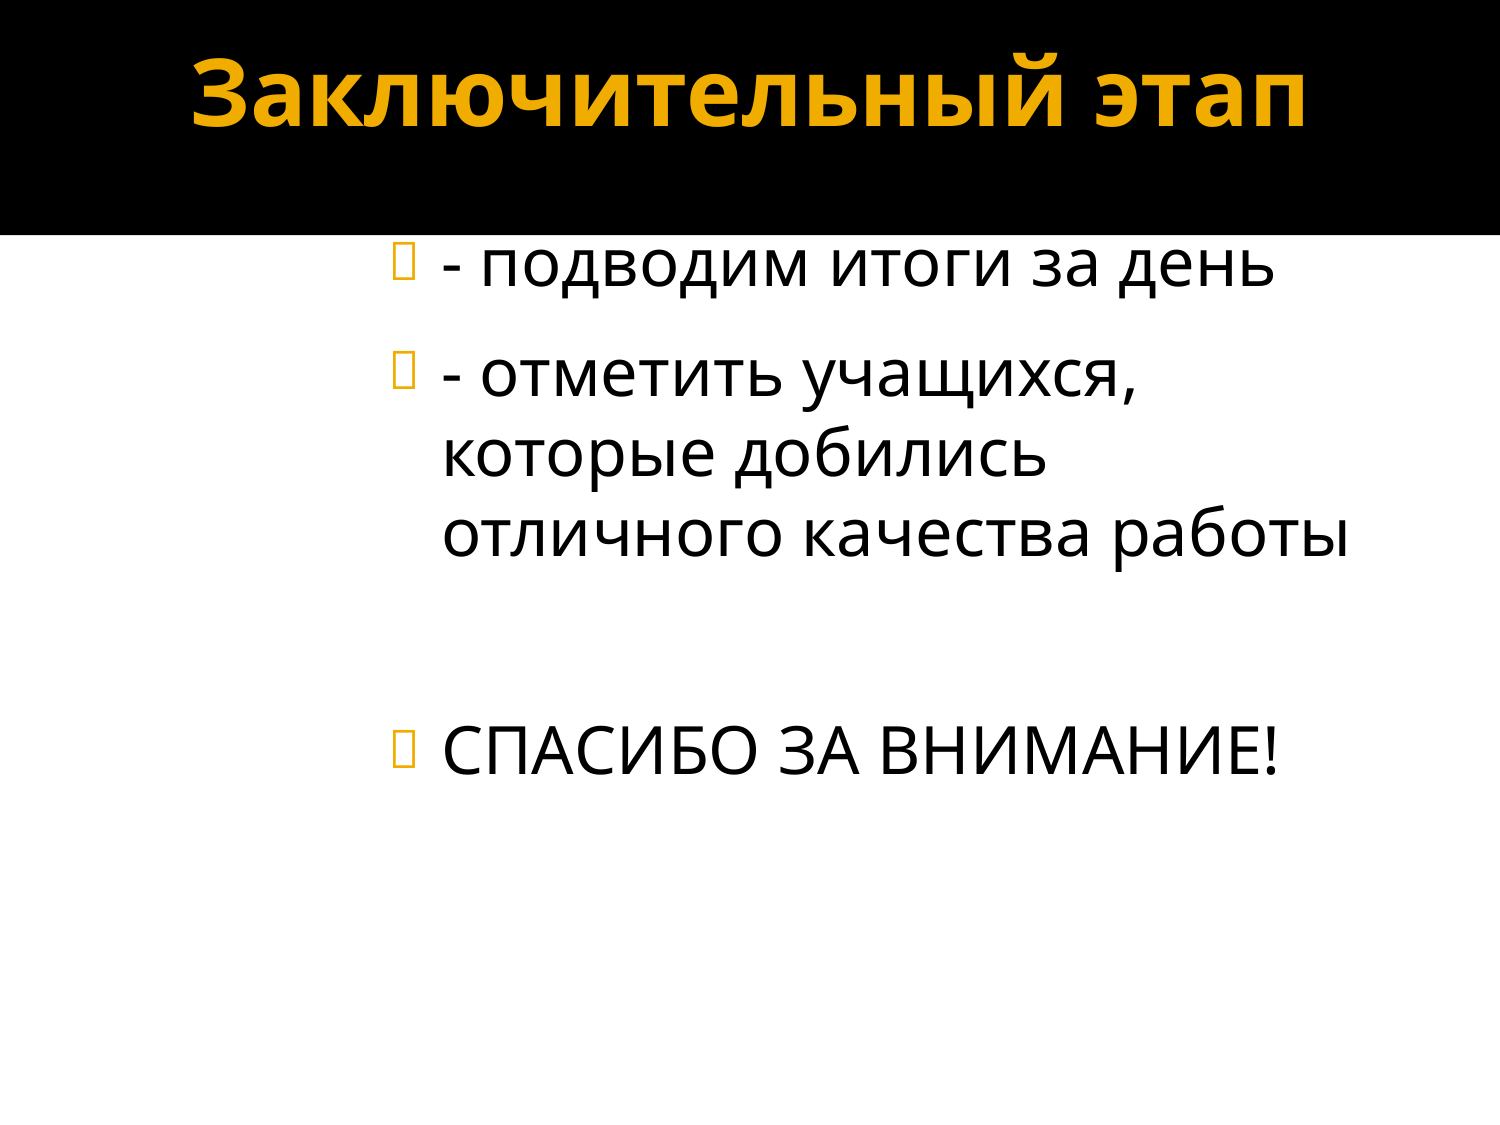

# Заключительный этап
- подводим итоги за день
- отметить учащихся, которые добились отличного качества работы
СПАСИБО ЗА ВНИМАНИЕ!